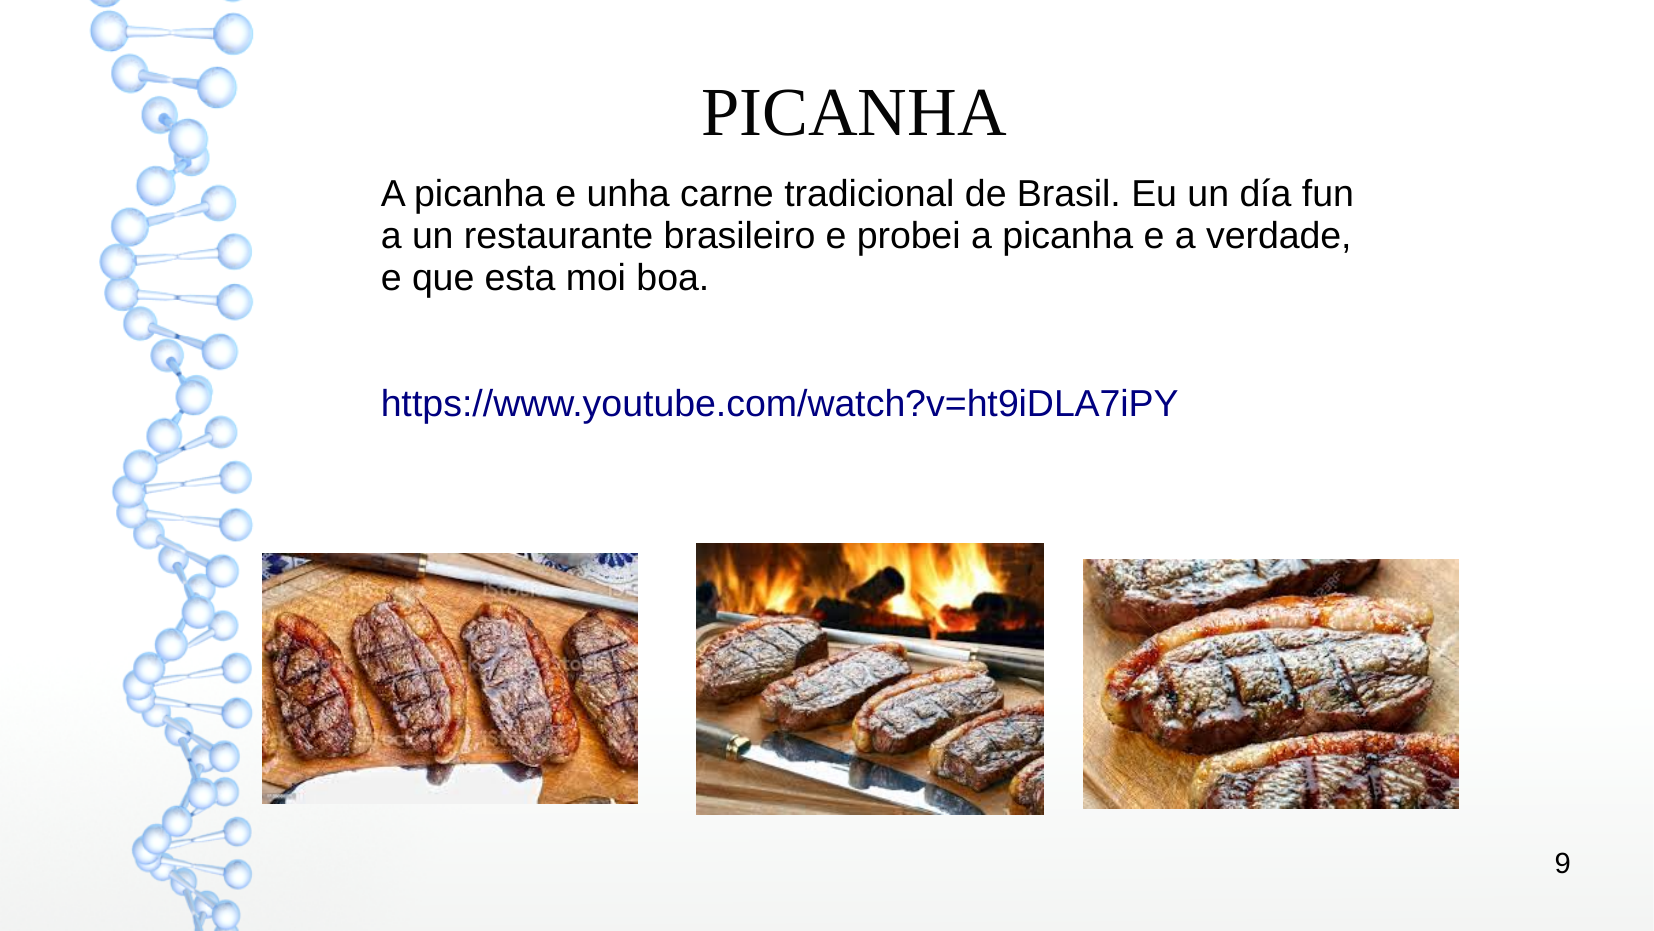

# PICANHA
A picanha e unha carne tradicional de Brasil. Eu un día fun a un restaurante brasileiro e probei a picanha e a verdade, e que esta moi boa.
https://www.youtube.com/watch?v=ht9iDLA7iPY
9